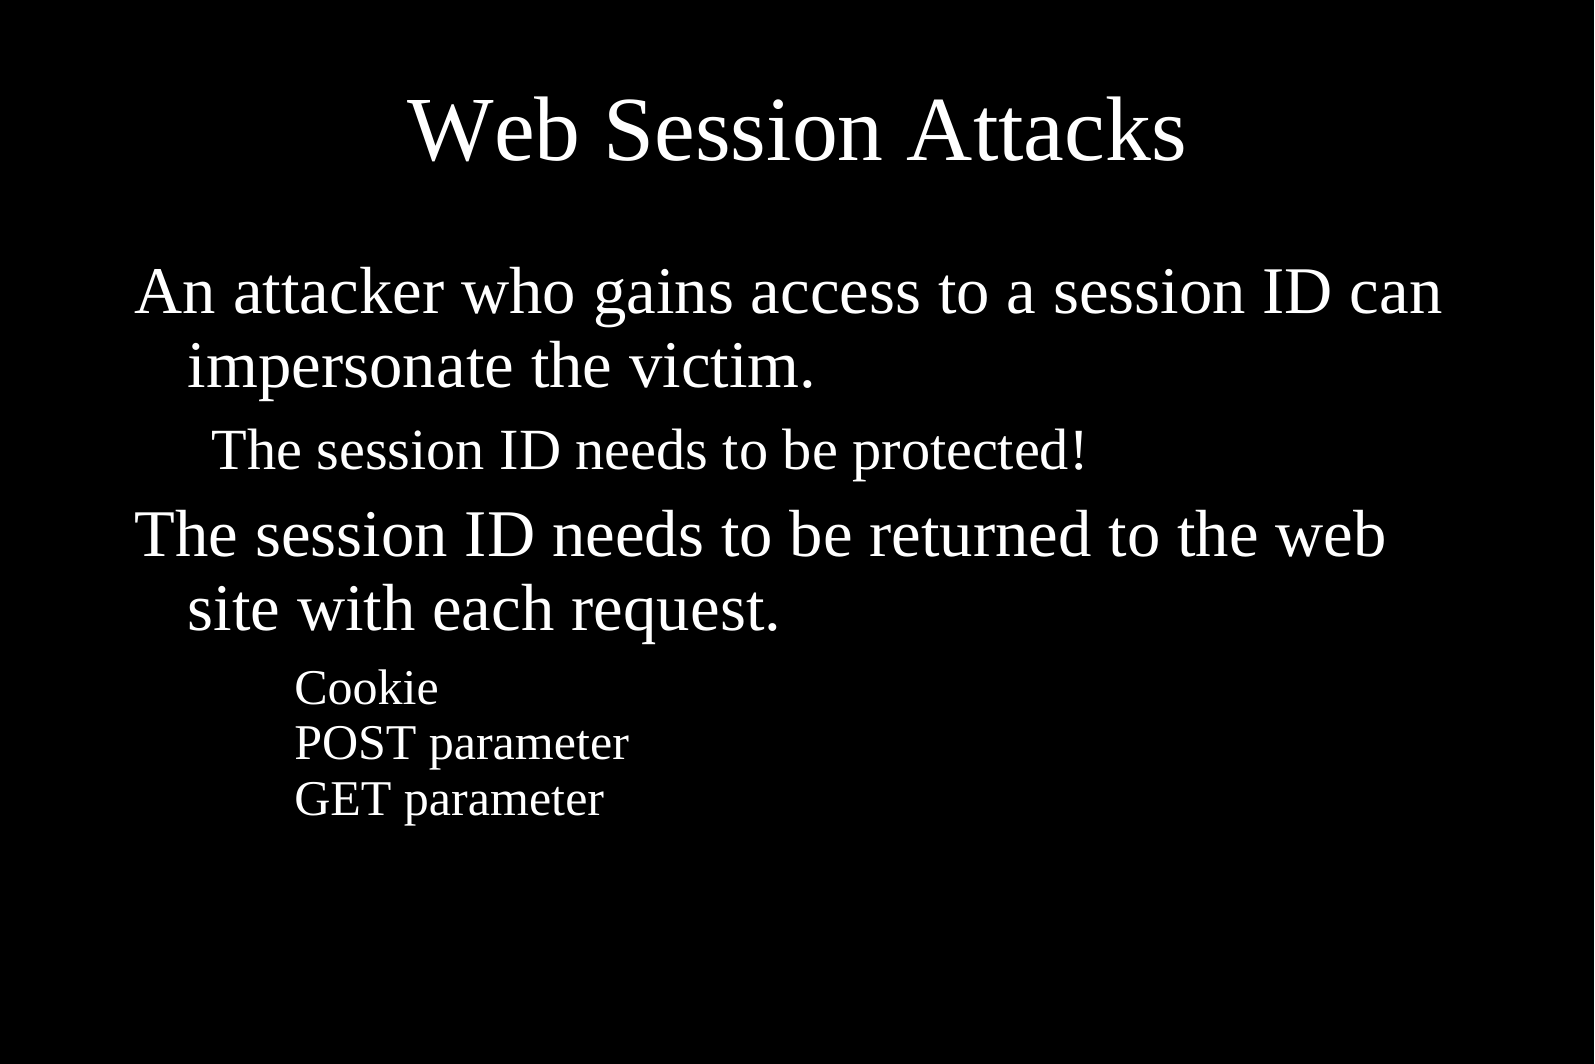

# Web Session Attacks
An attacker who gains access to a session ID can impersonate the victim.
The session ID needs to be protected!
The session ID needs to be returned to the web site with each request.
Cookie
POST parameter
GET parameter